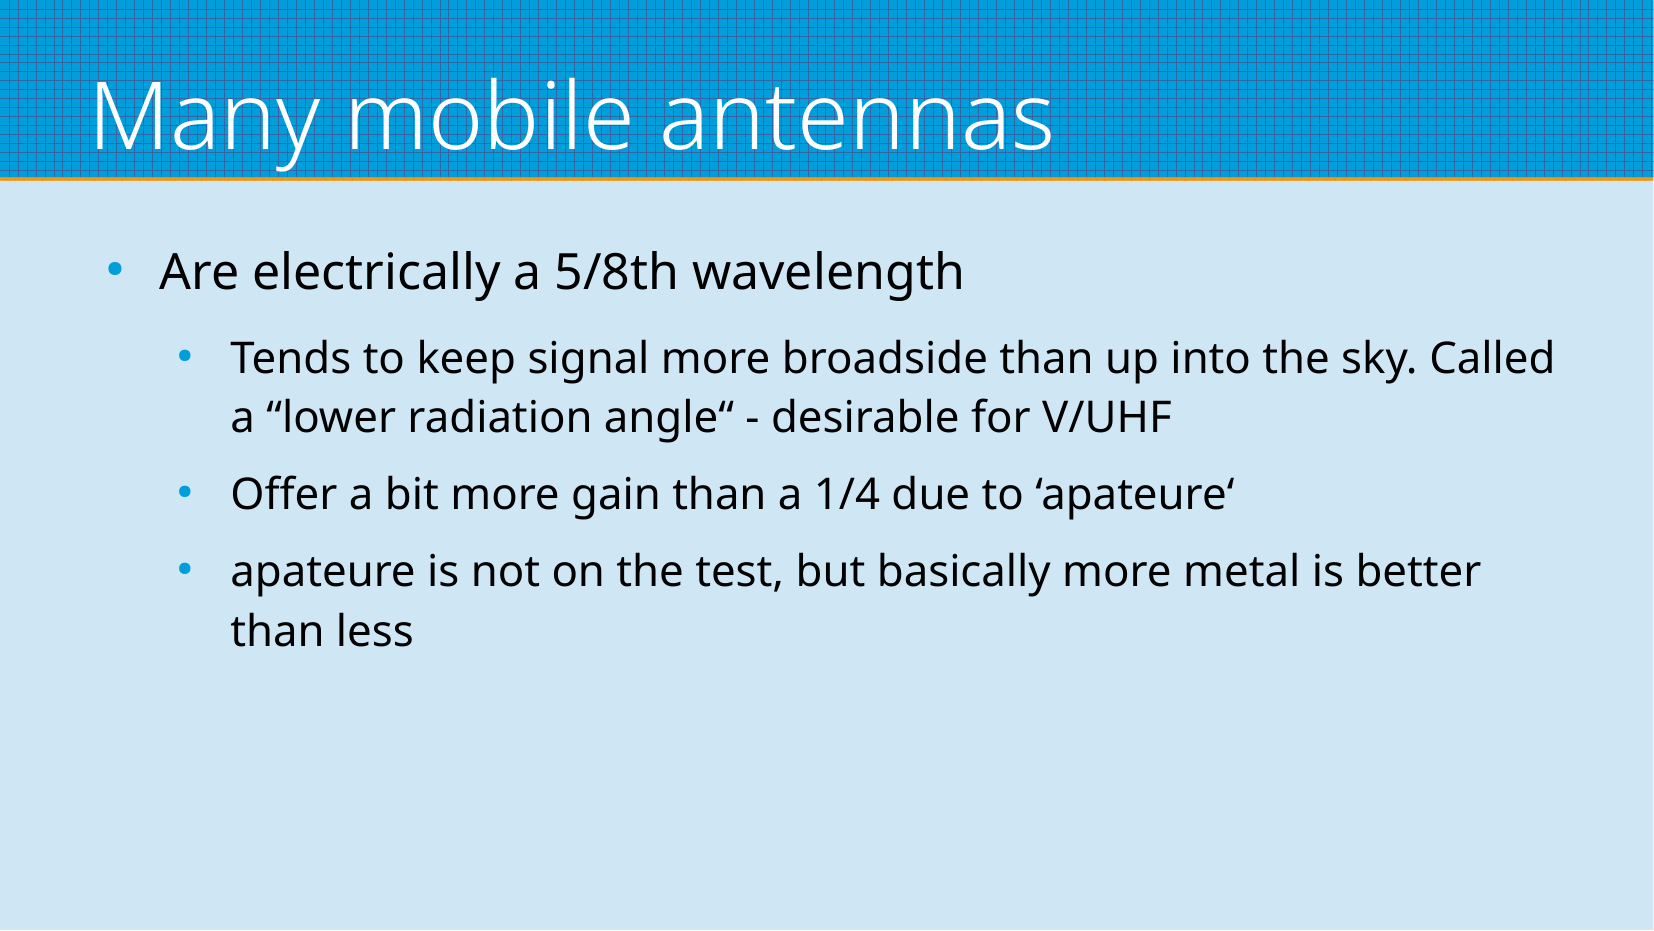

# Many mobile antennas
Are electrically a 5/8th wavelength
Tends to keep signal more broadside than up into the sky. Called a “lower radiation angle“ - desirable for V/UHF
Offer a bit more gain than a 1/4 due to ‘apateure‘
apateure is not on the test, but basically more metal is better than less